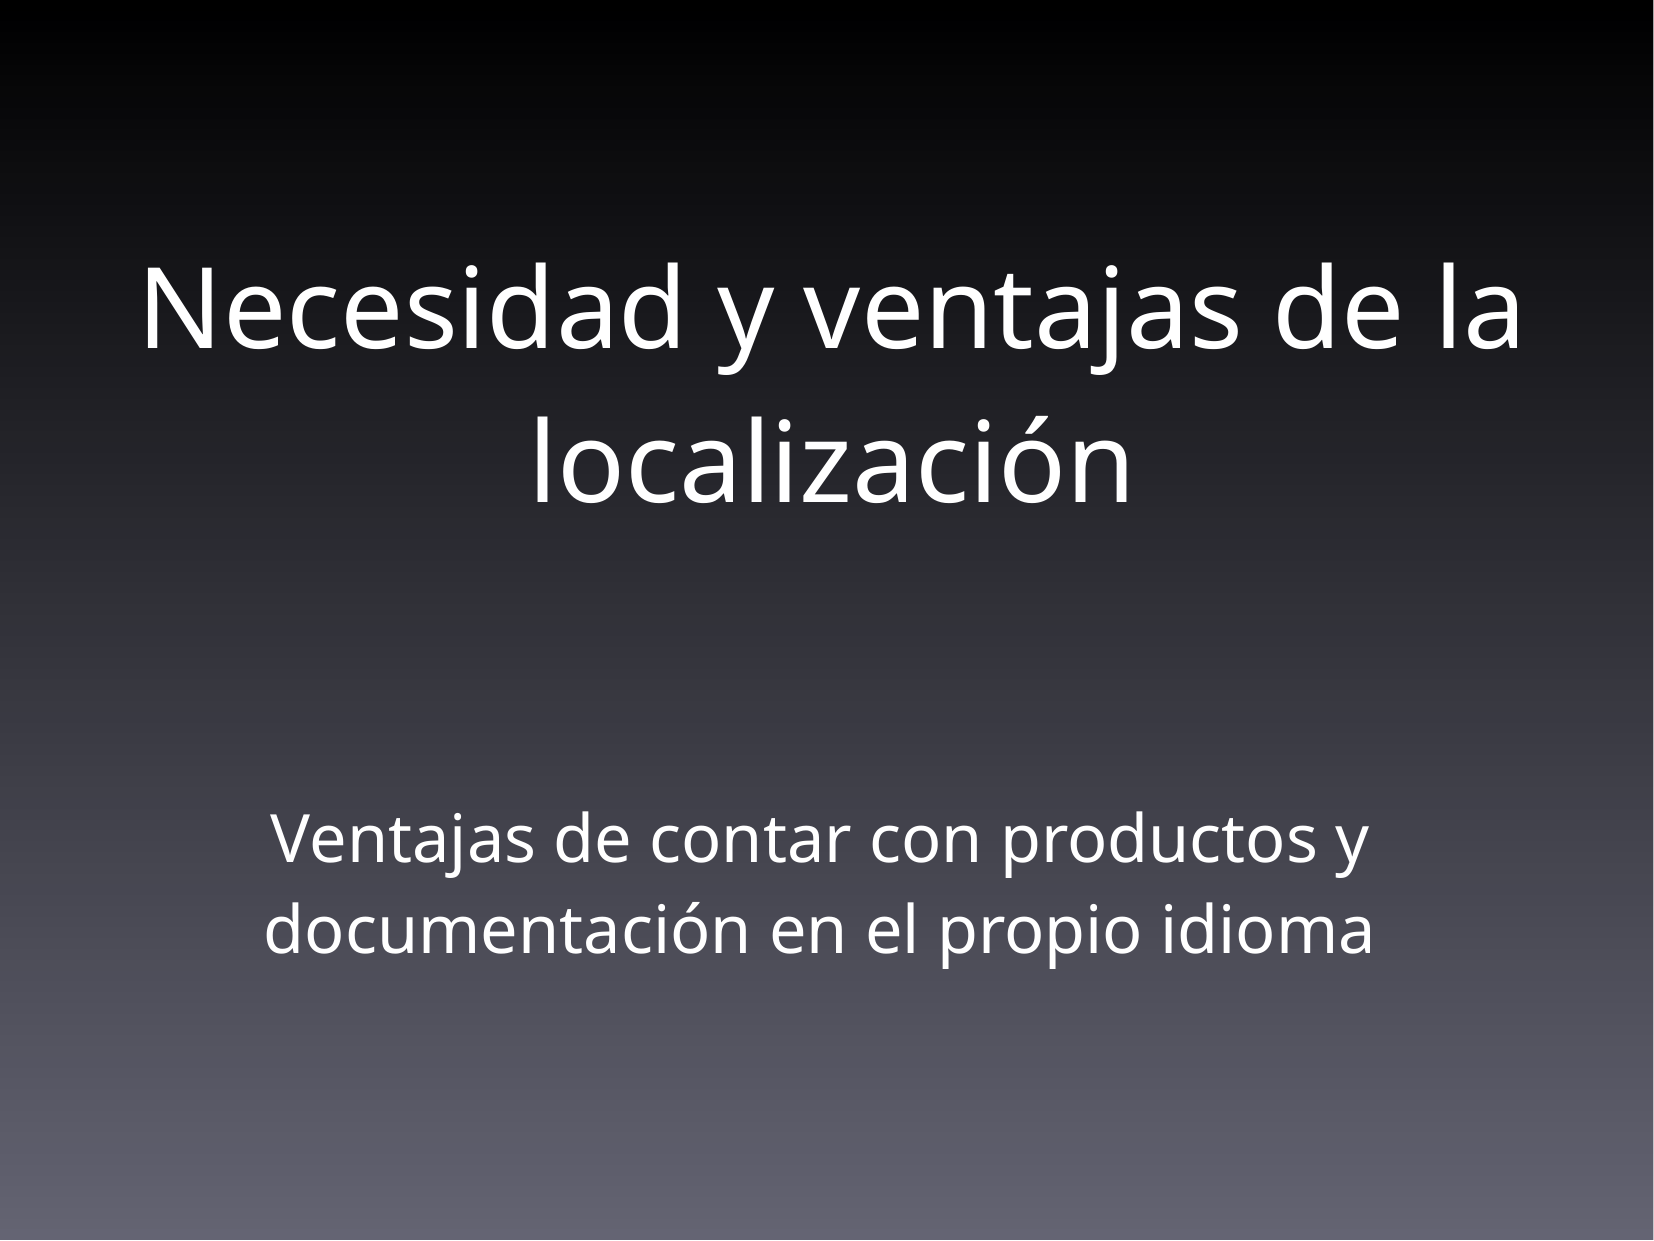

# Necesidad y ventajas de la localización
Ventajas de contar con productos y documentación en el propio idioma